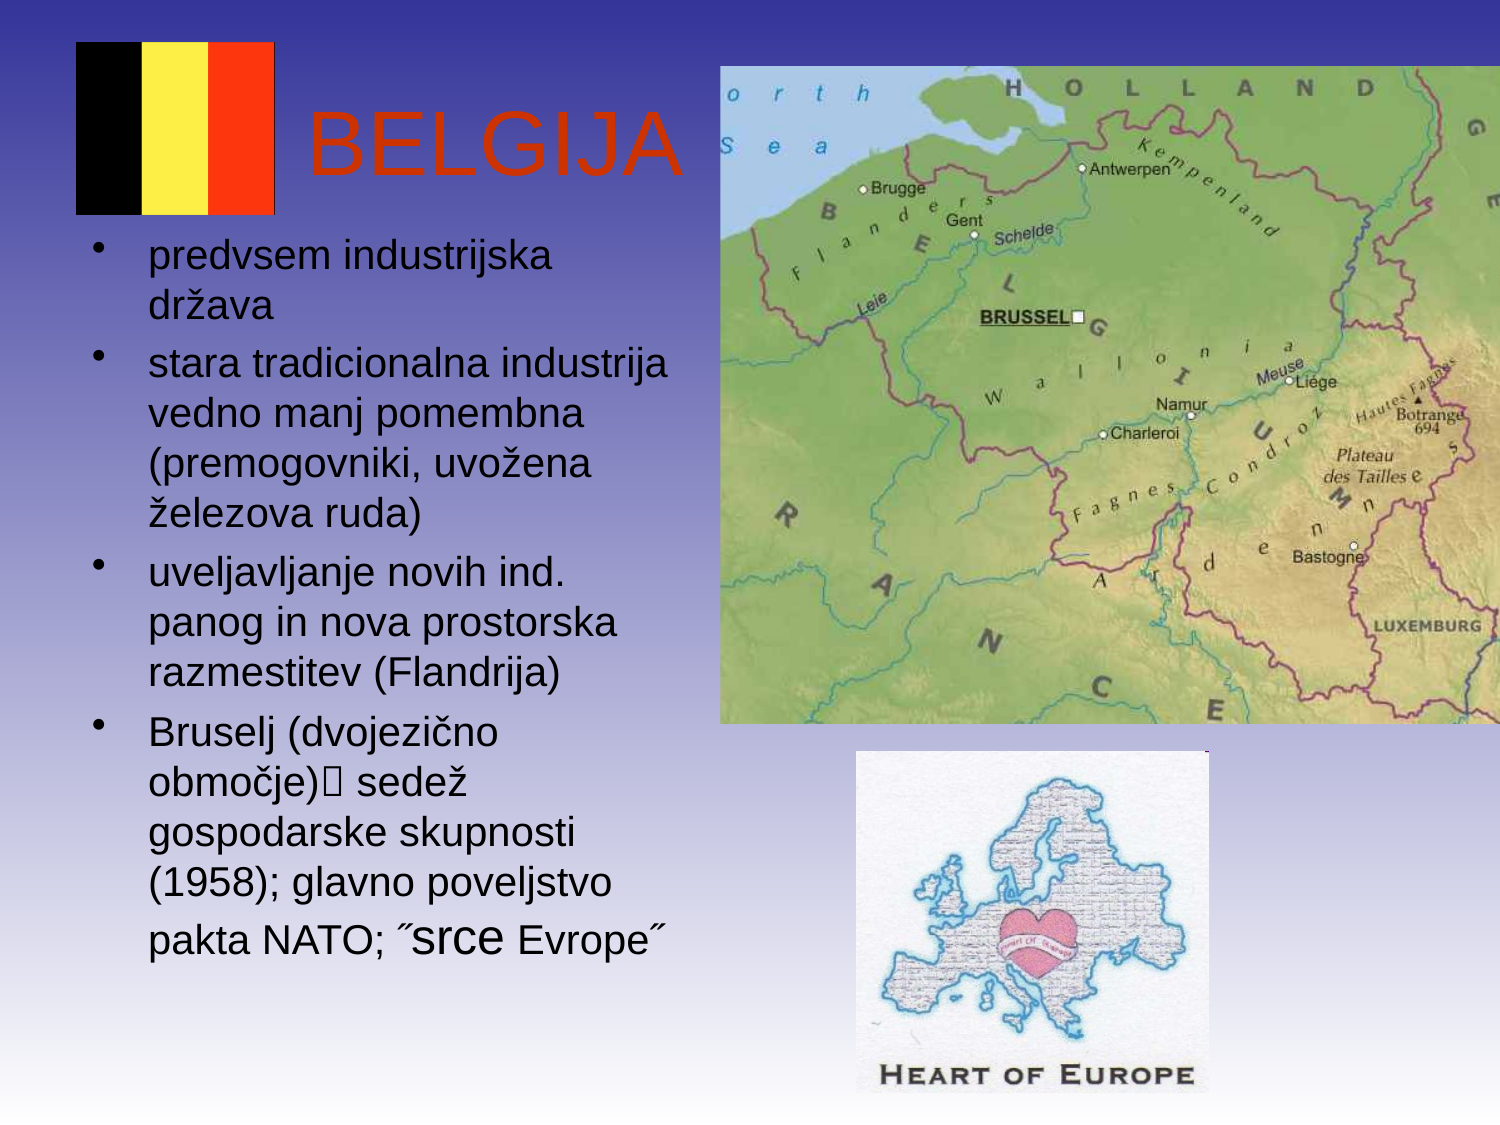

# BELGIJA
predvsem industrijska država
stara tradicionalna industrija vedno manj pomembna (premogovniki, uvožena železova ruda)
uveljavljanje novih ind. panog in nova prostorska razmestitev (Flandrija)
Bruselj (dvojezično območje) sedež gospodarske skupnosti (1958); glavno poveljstvo pakta NATO; ˝srce Evrope˝